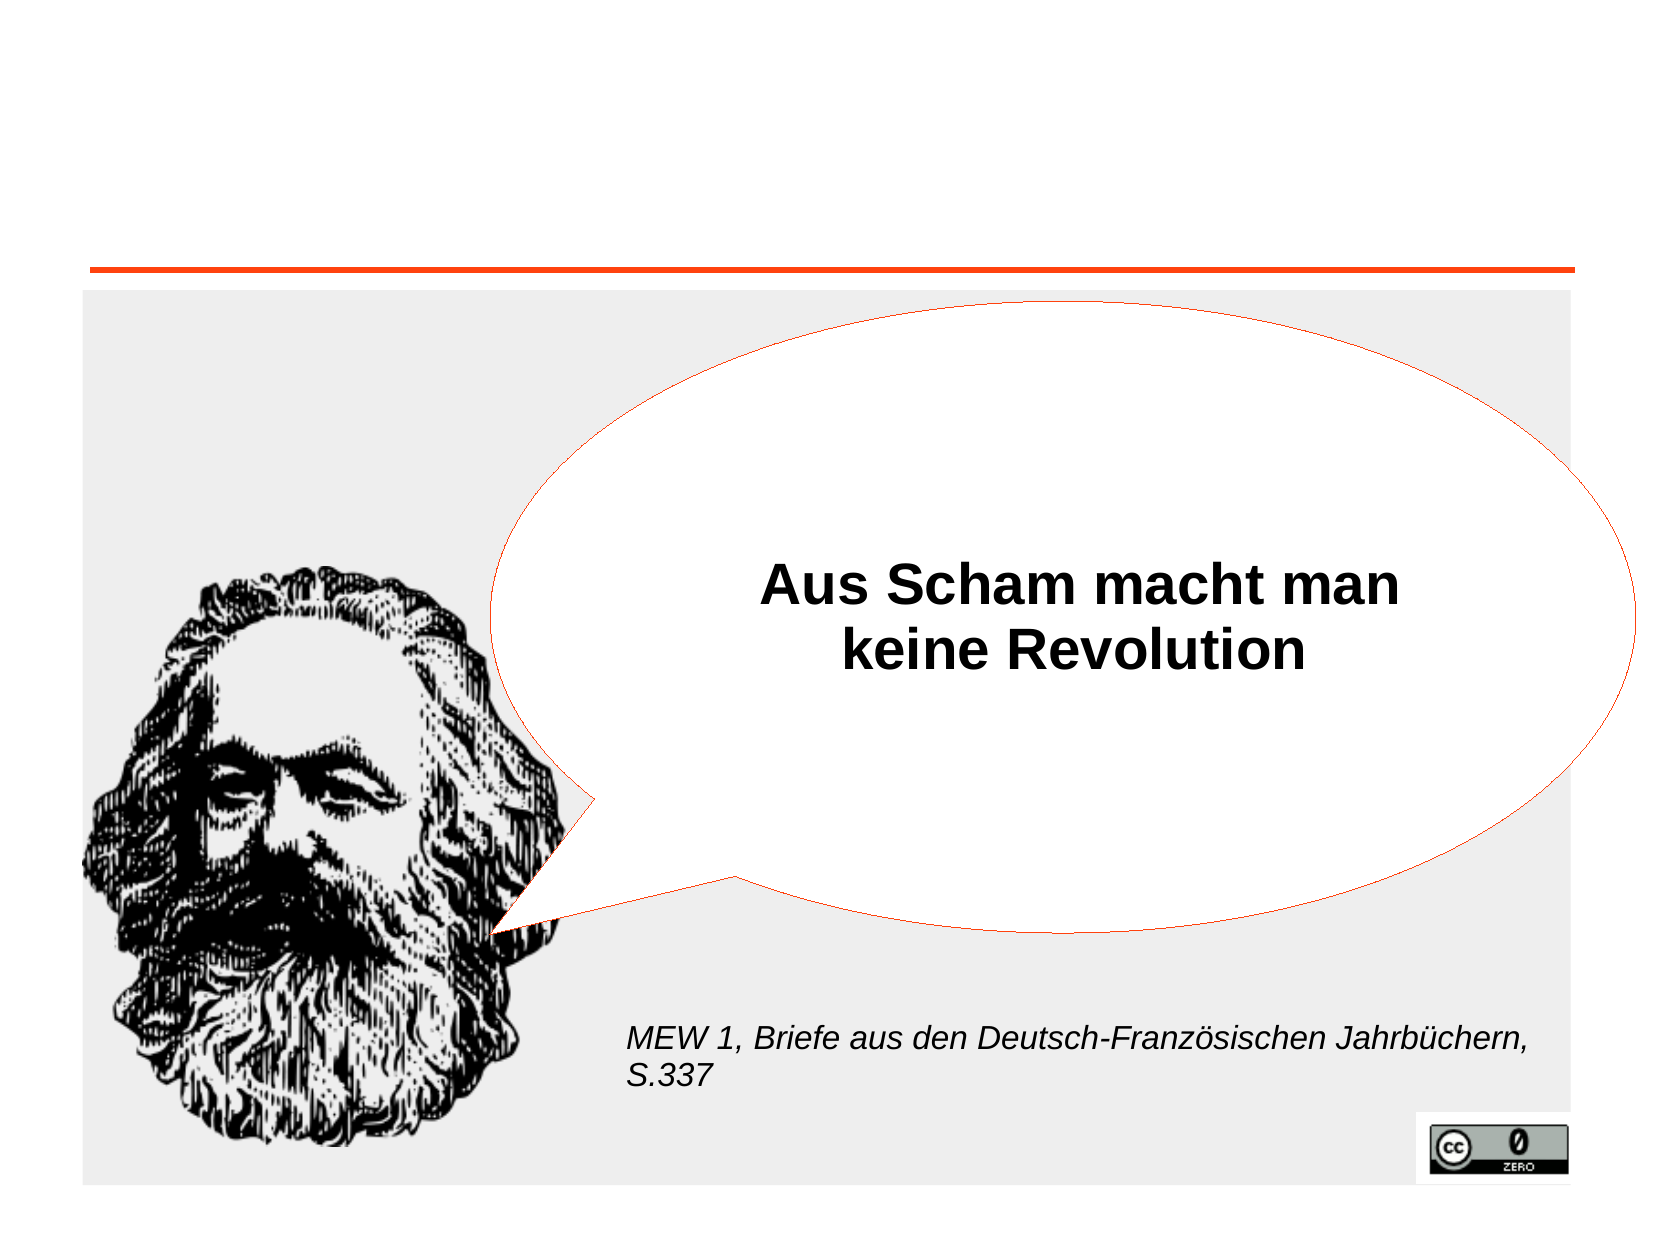

#
Aus Scham macht man keine Revolution
MEW 1, Briefe aus den Deutsch-Französischen Jahrbüchern,
S.337